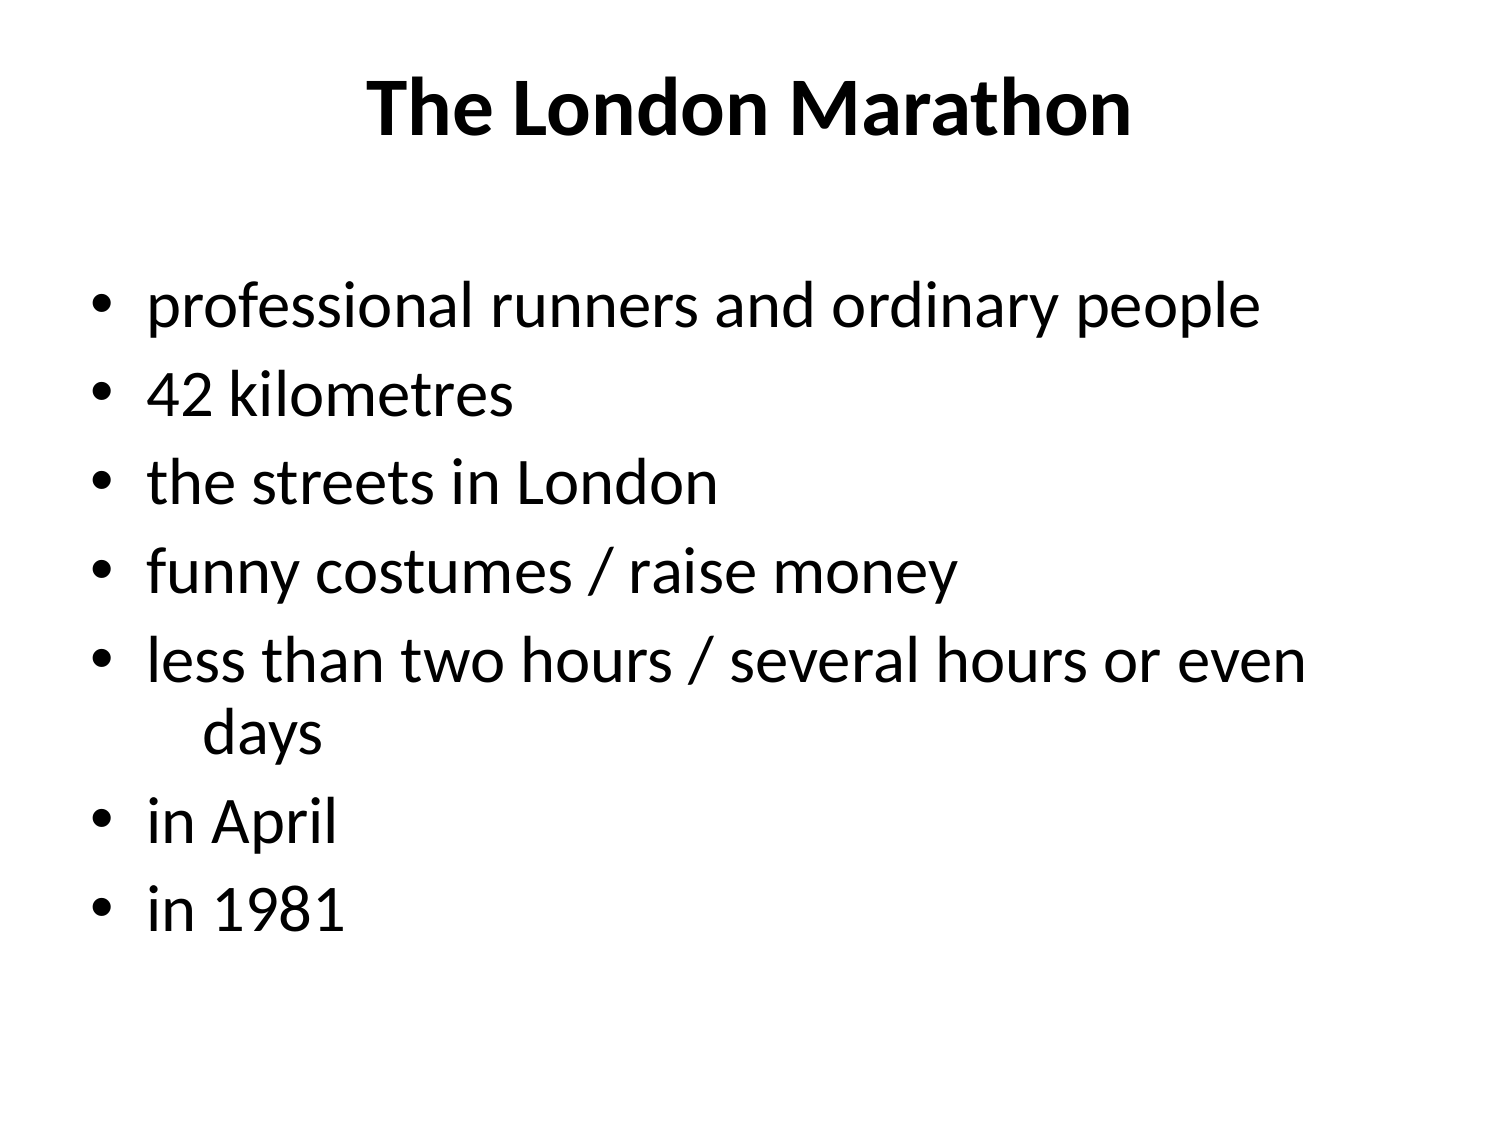

# The London Marathon
professional runners and ordinary people
42 kilometres
the streets in London
funny costumes / raise money
less than two hours / several hours or even days
in April
in 1981